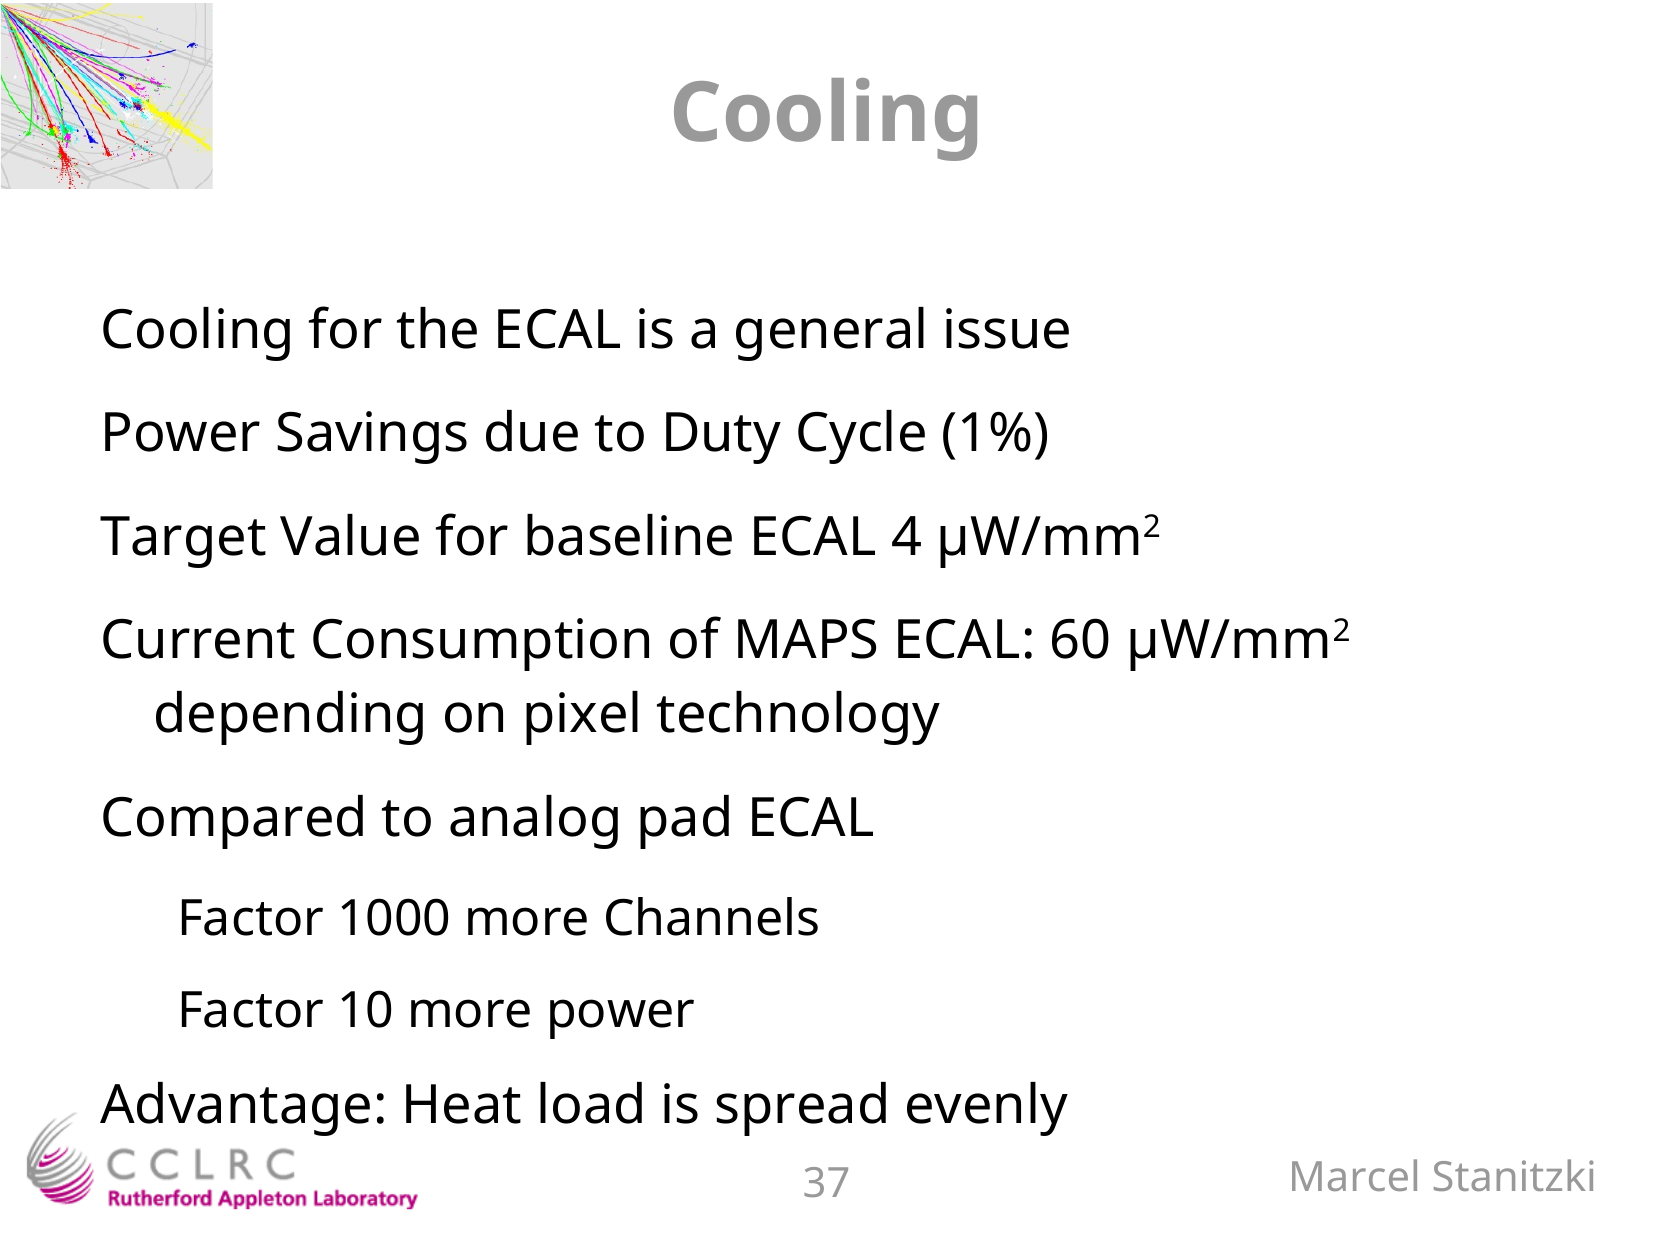

# Cooling
Cooling for the ECAL is a general issue
Power Savings due to Duty Cycle (1%)
Target Value for baseline ECAL 4 µW/mm2
Current Consumption of MAPS ECAL: 60 µW/mm2 depending on pixel technology
Compared to analog pad ECAL
Factor 1000 more Channels
Factor 10 more power
Advantage: Heat load is spread evenly